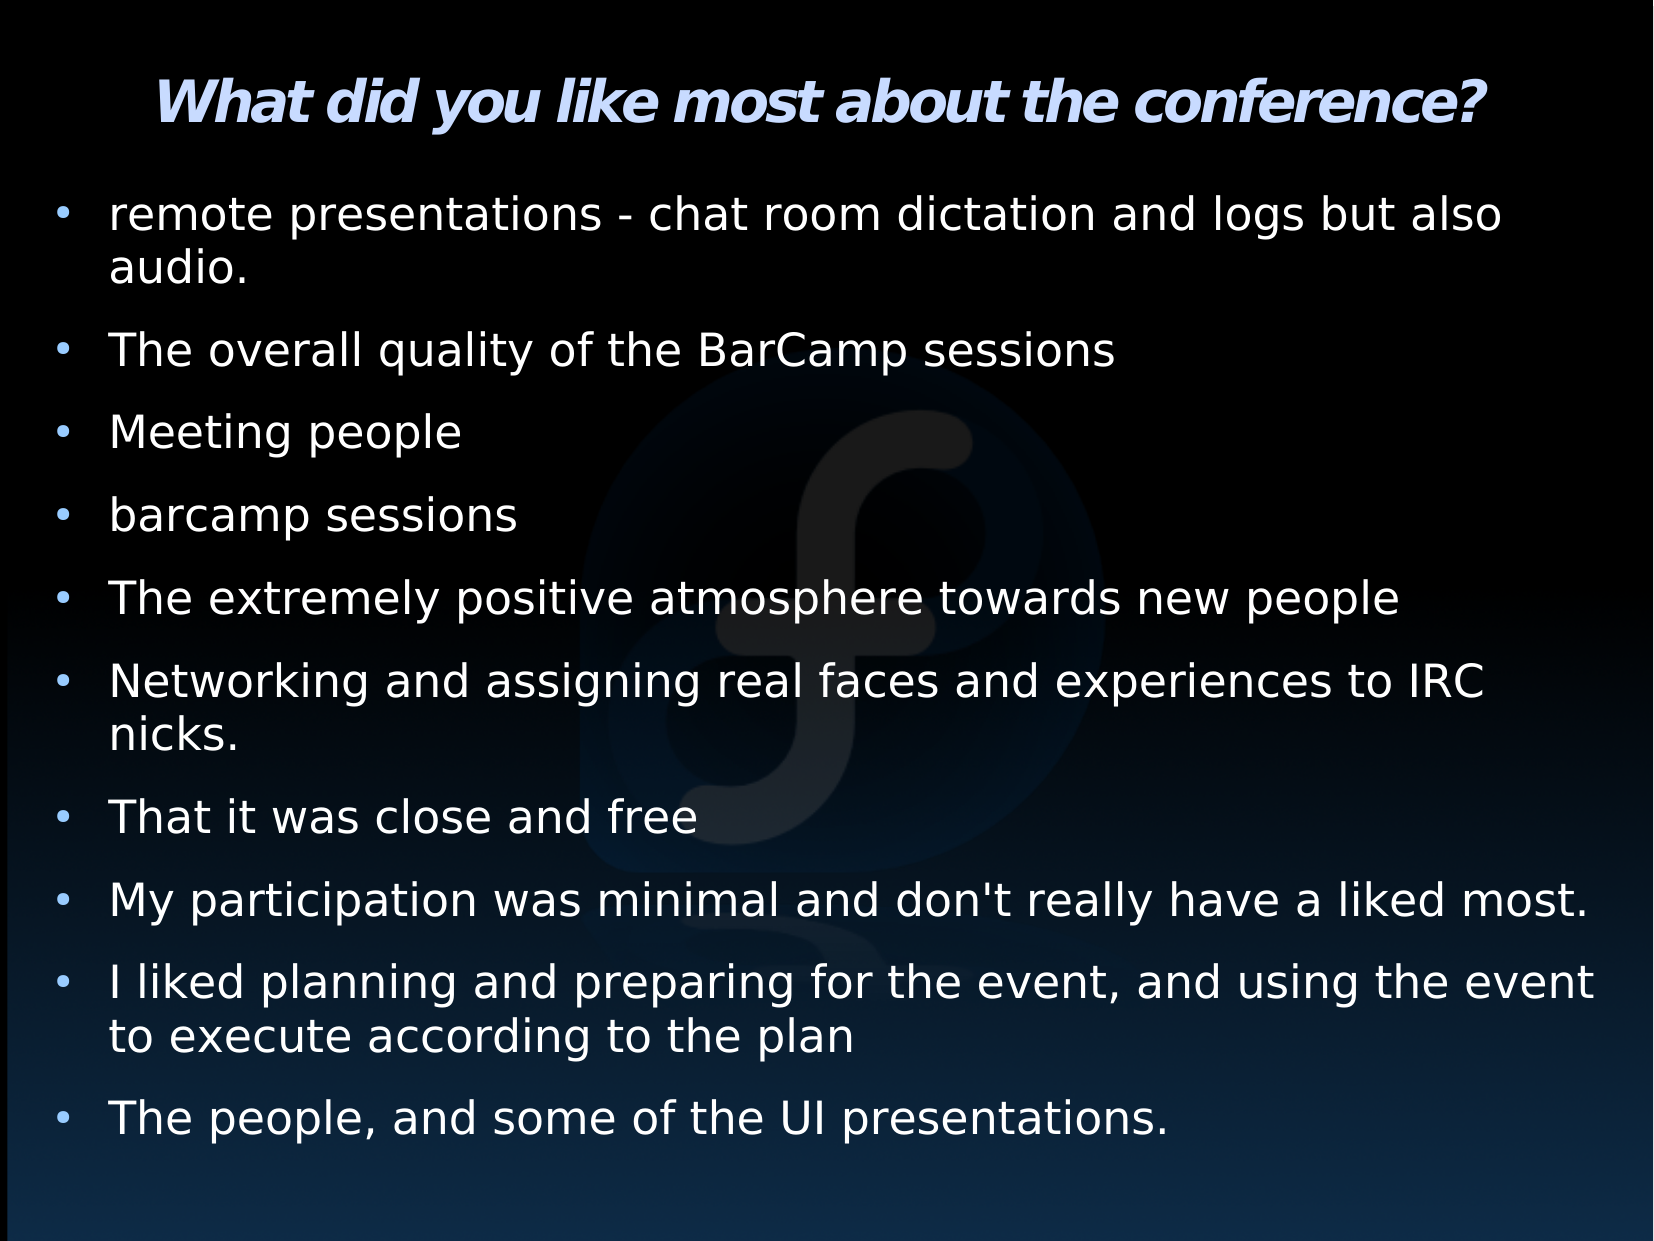

# What did you like most about the conference?
remote presentations - chat room dictation and logs but also audio.
The overall quality of the BarCamp sessions
Meeting people
barcamp sessions
The extremely positive atmosphere towards new people
Networking and assigning real faces and experiences to IRC nicks.
That it was close and free
My participation was minimal and don't really have a liked most.
I liked planning and preparing for the event, and using the event to execute according to the plan
The people, and some of the UI presentations.